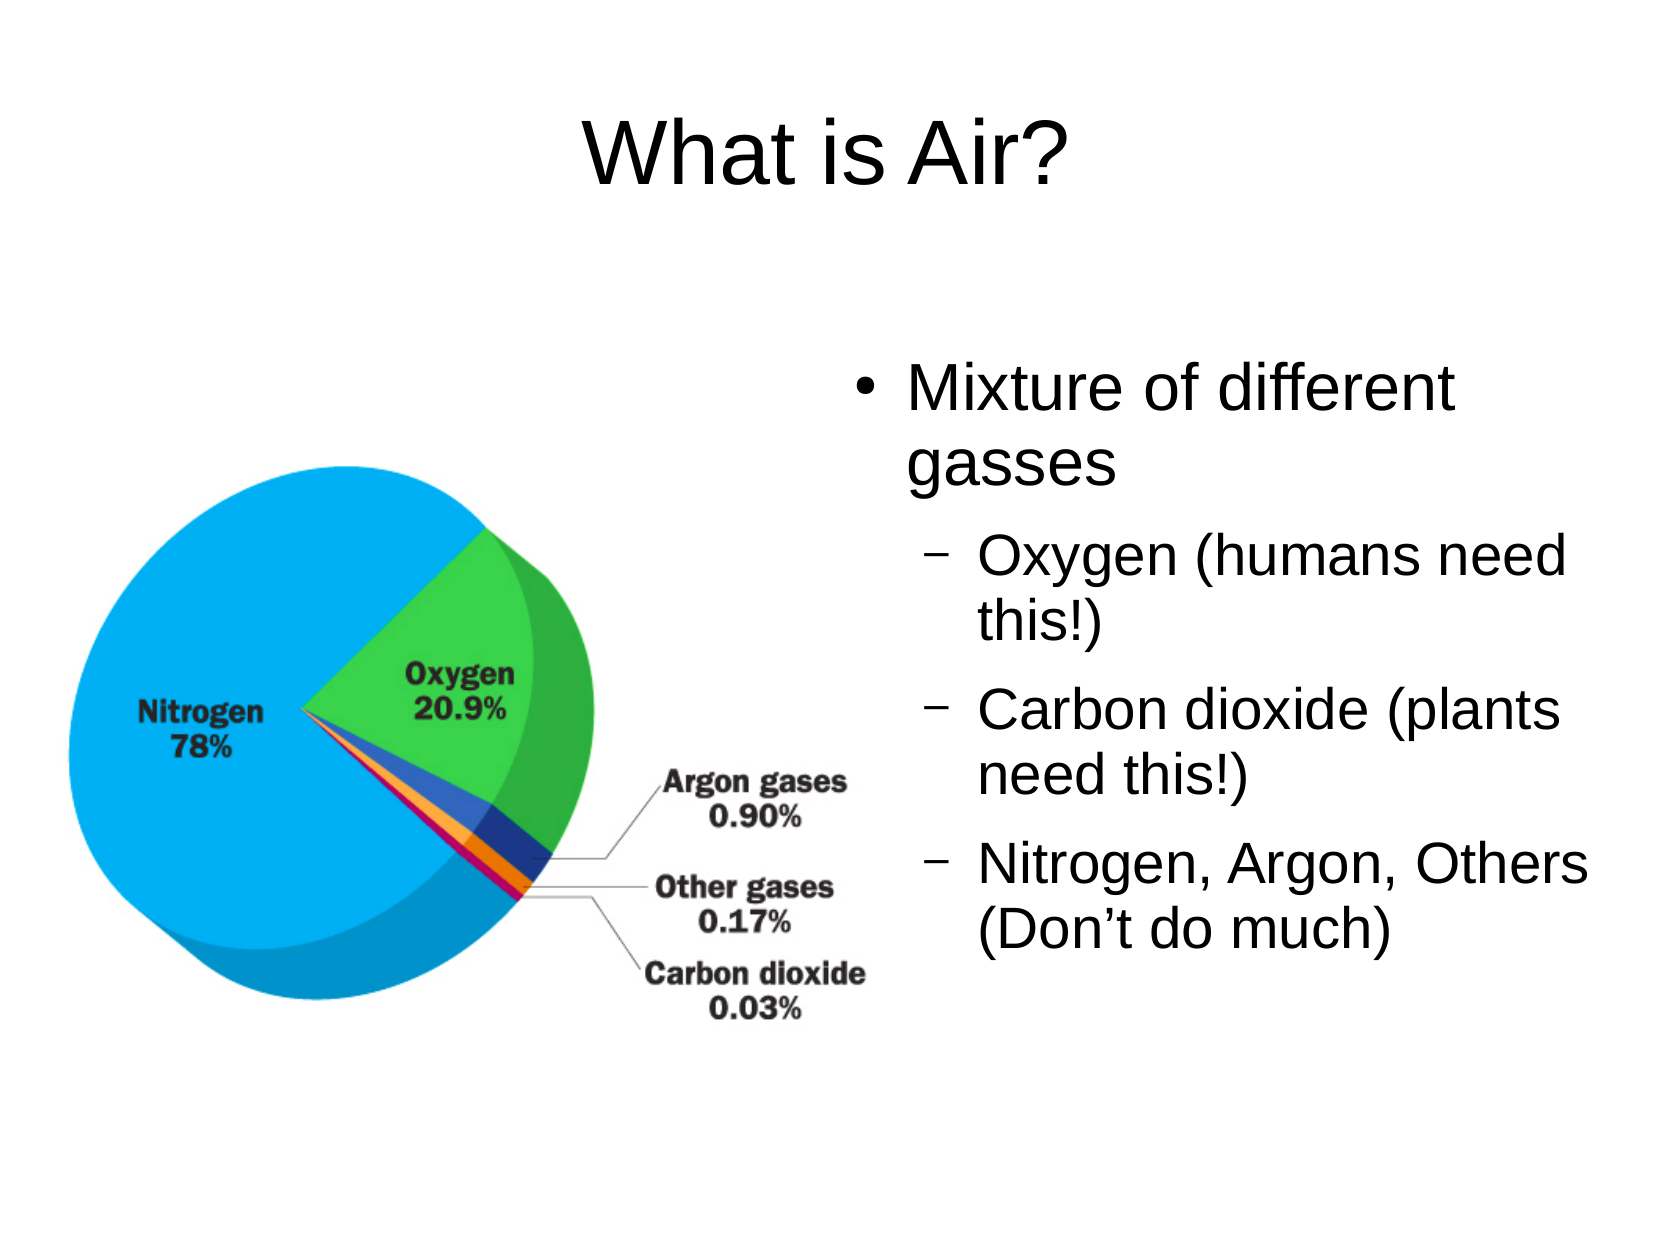

# What is Air?
Mixture of different gasses
Oxygen (humans need this!)
Carbon dioxide (plants need this!)
Nitrogen, Argon, Others (Don’t do much)